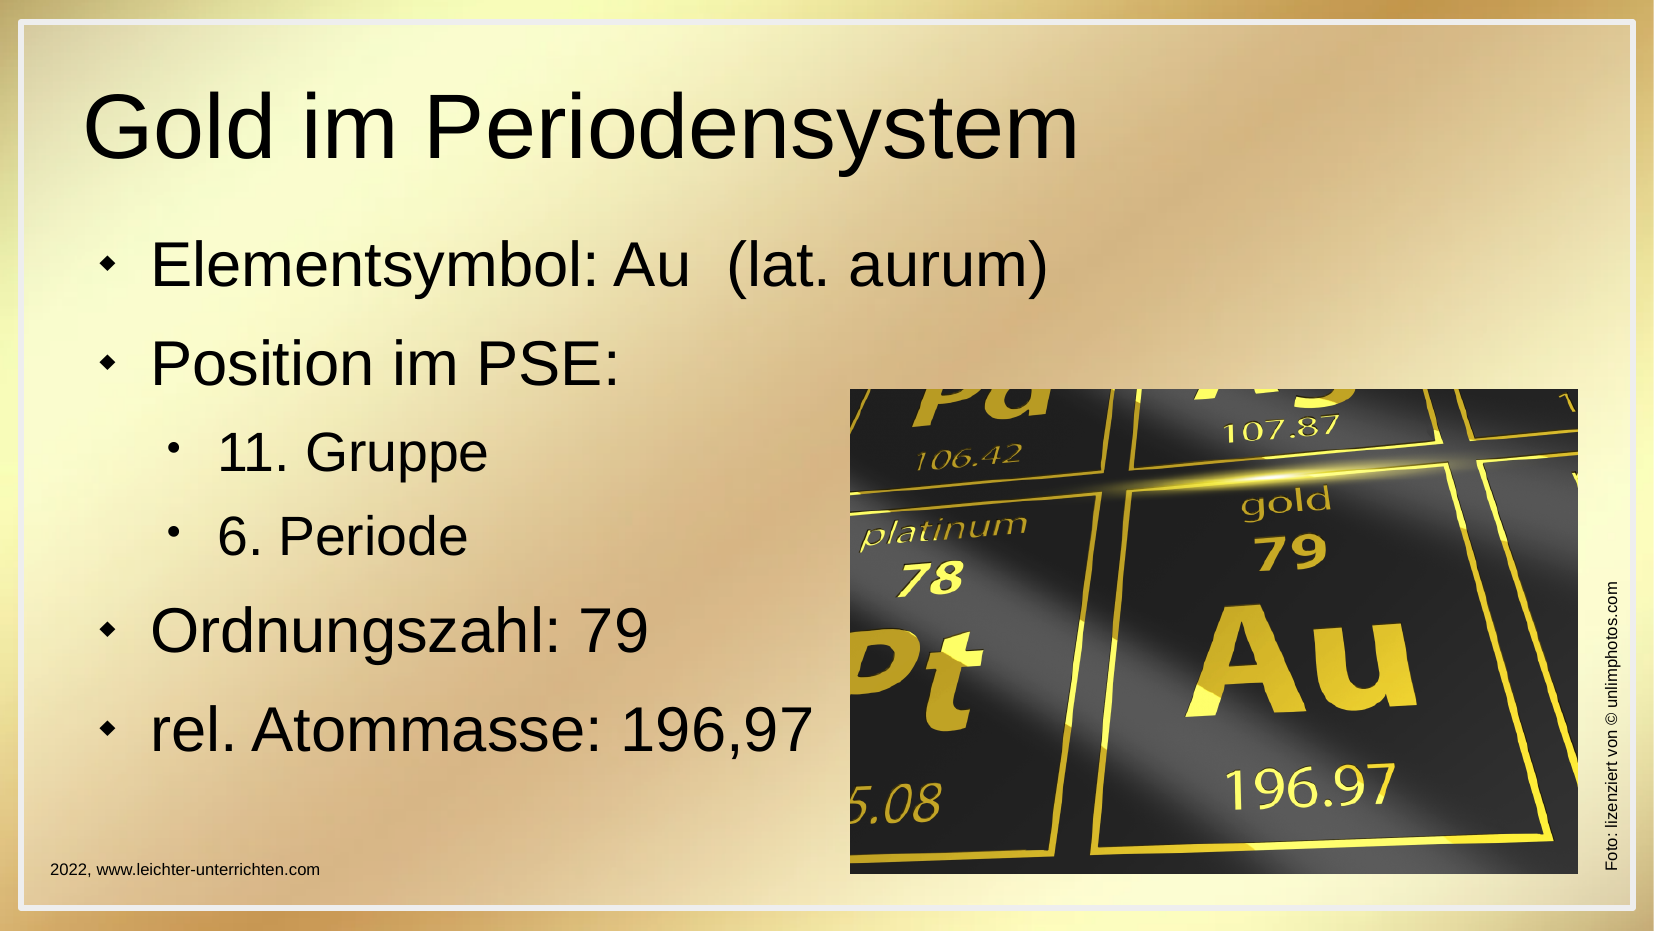

# Gold im Periodensystem
Elementsymbol: Au (lat. aurum)
Position im PSE:
11. Gruppe
6. Periode
Ordnungszahl: 79
rel. Atommasse: 196,97
Foto: lizenziert von © unlimphotos.com